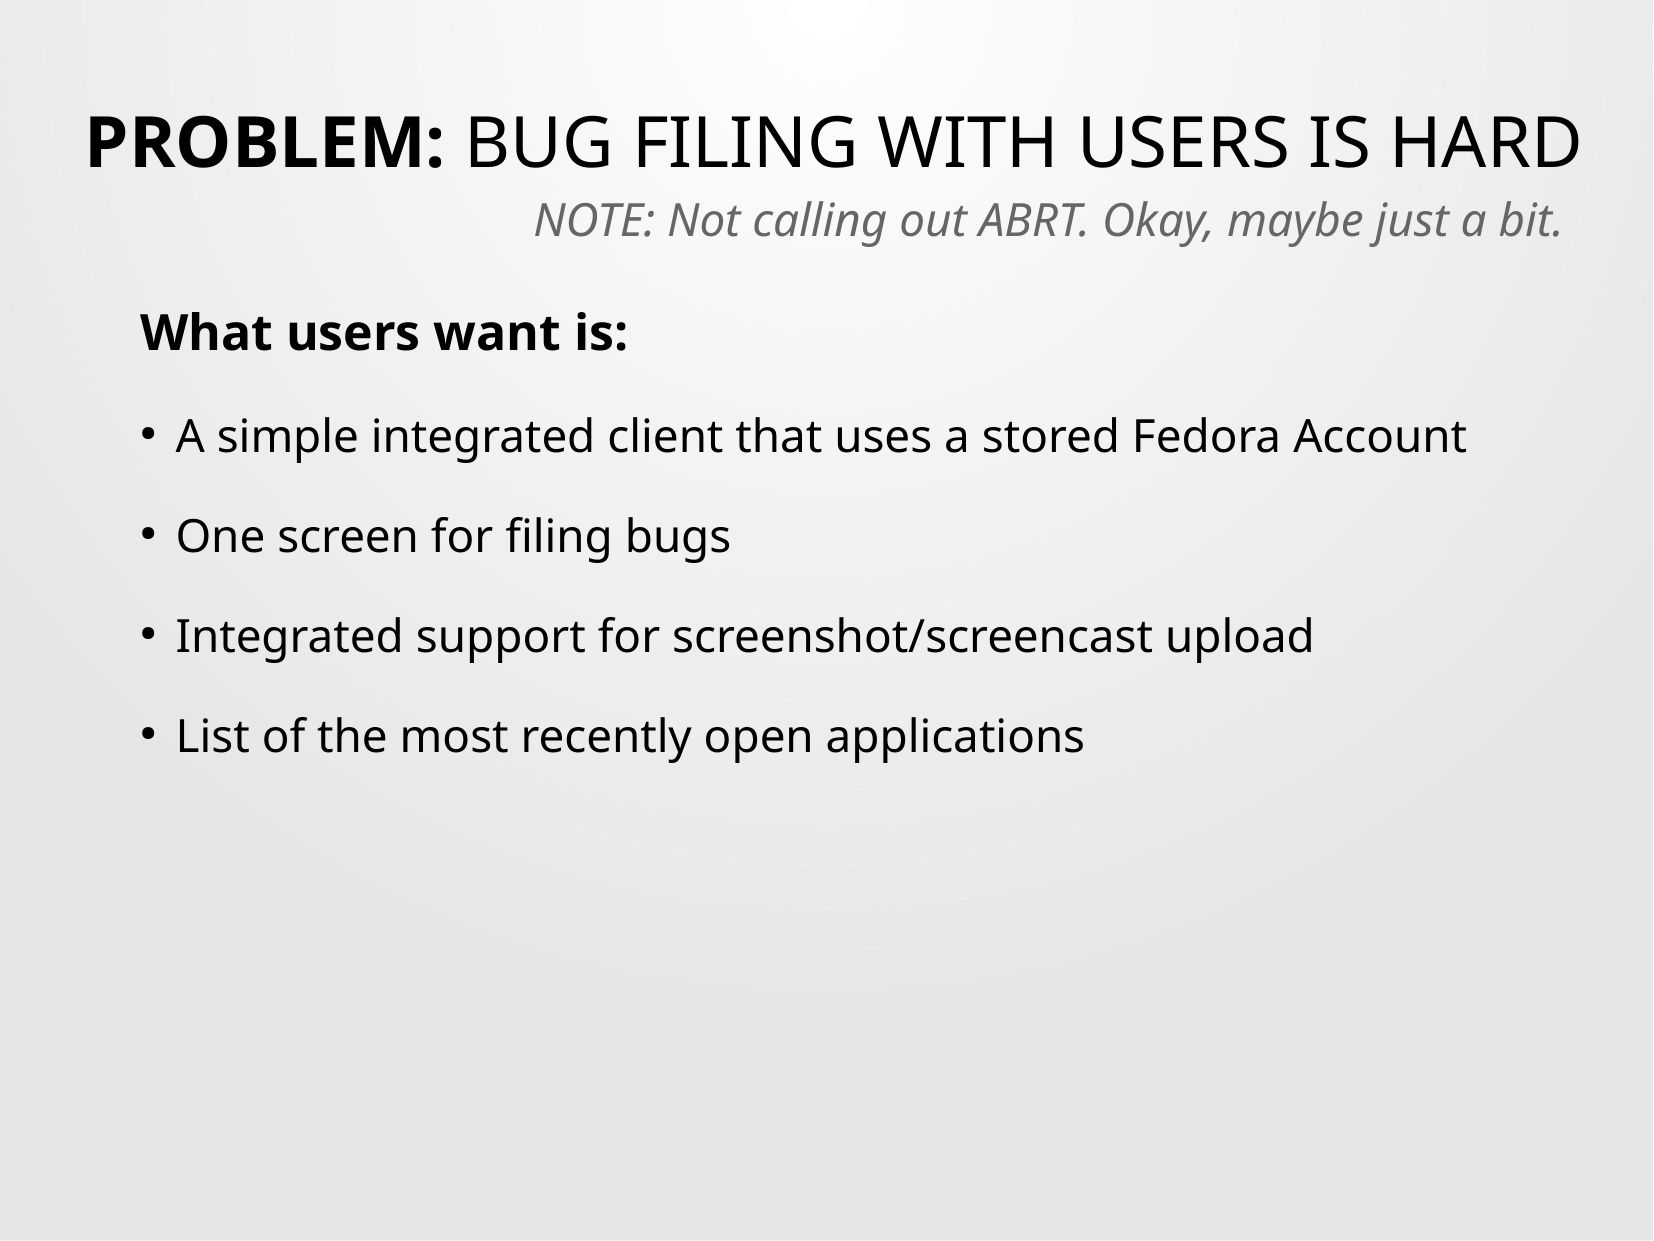

PROBLEM: BUG FILING WITH USERS IS HARD
NOTE: Not calling out ABRT. Okay, maybe just a bit.
What users want is:
A simple integrated client that uses a stored Fedora Account
One screen for filing bugs
Integrated support for screenshot/screencast upload
List of the most recently open applications